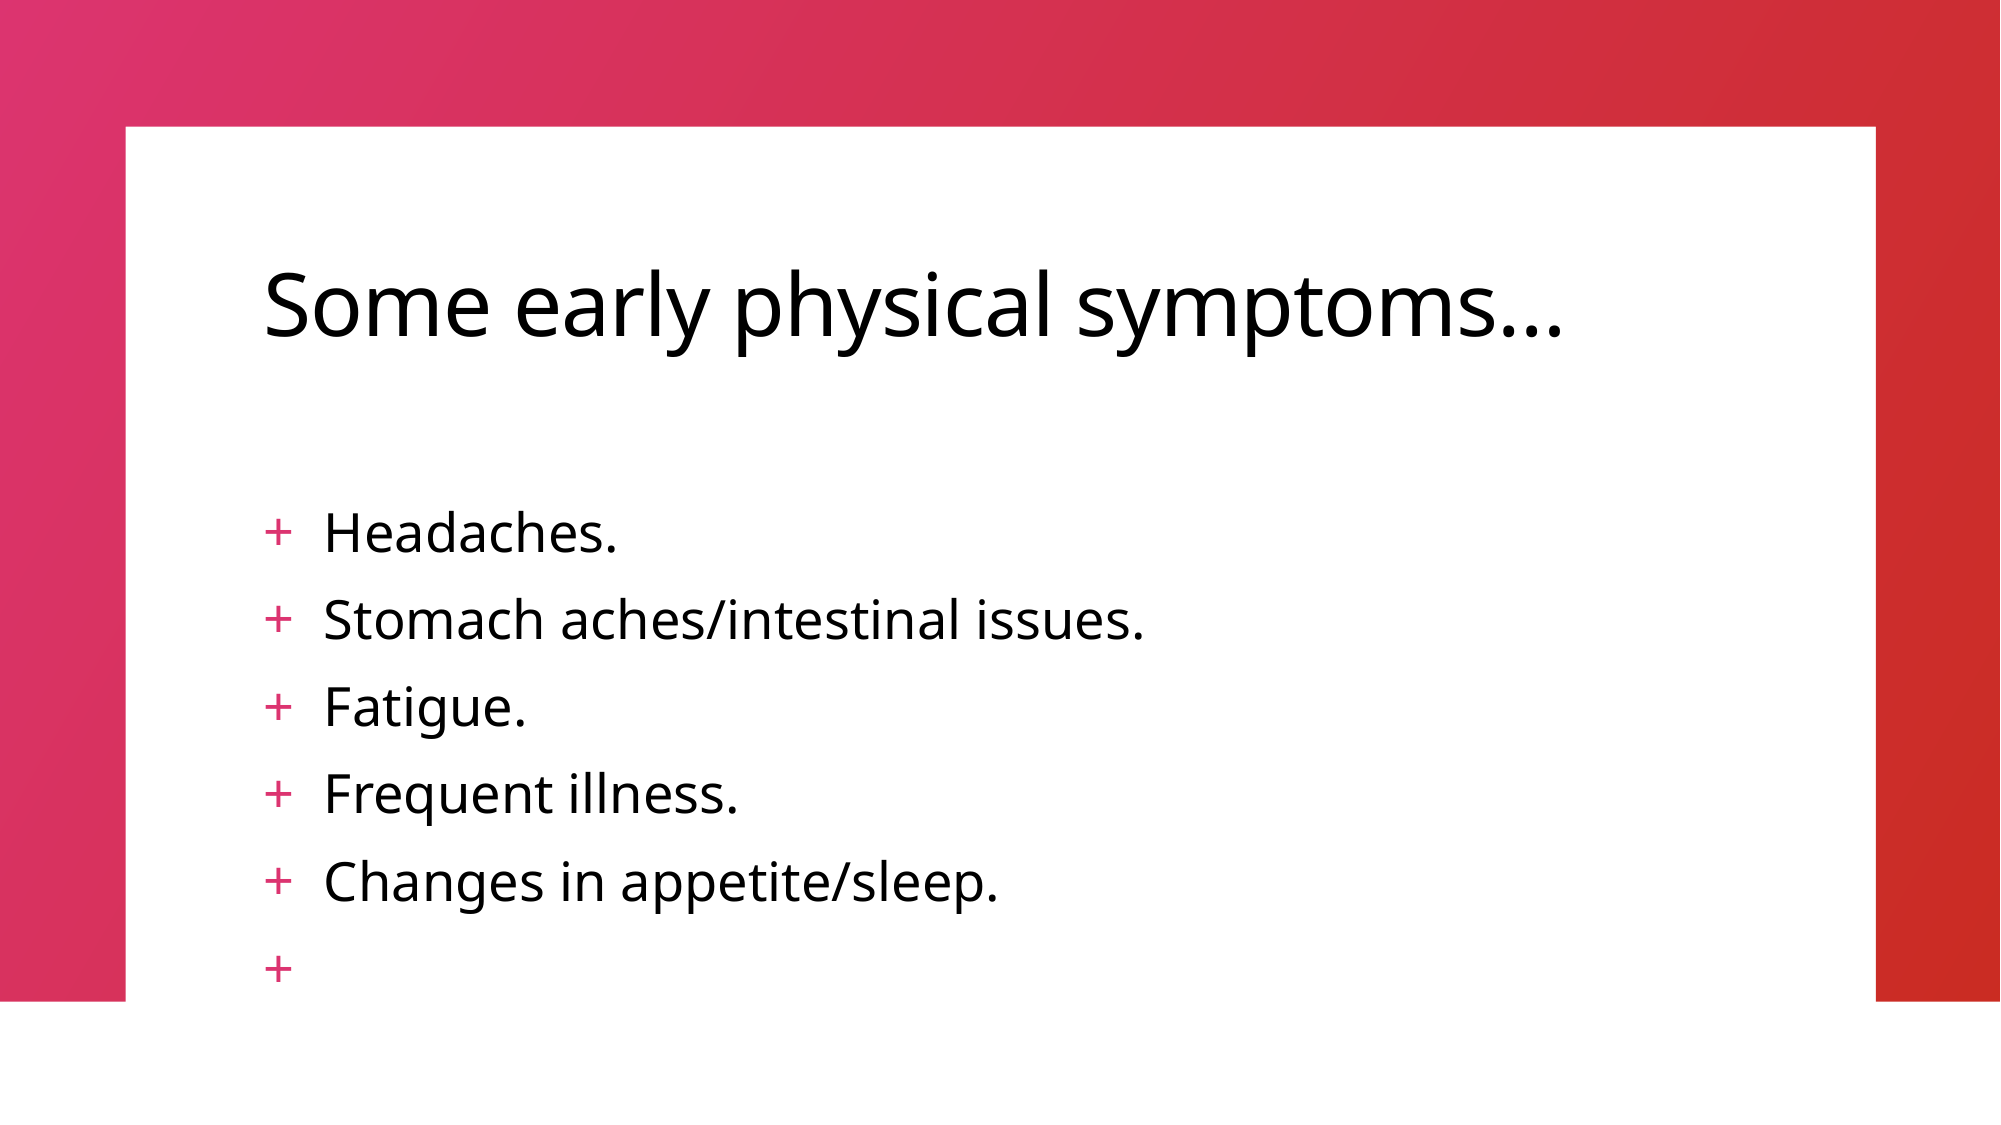

# Some early physical symptoms…
Headaches.
Stomach aches/intestinal issues.
Fatigue.
Frequent illness.
Changes in appetite/sleep.